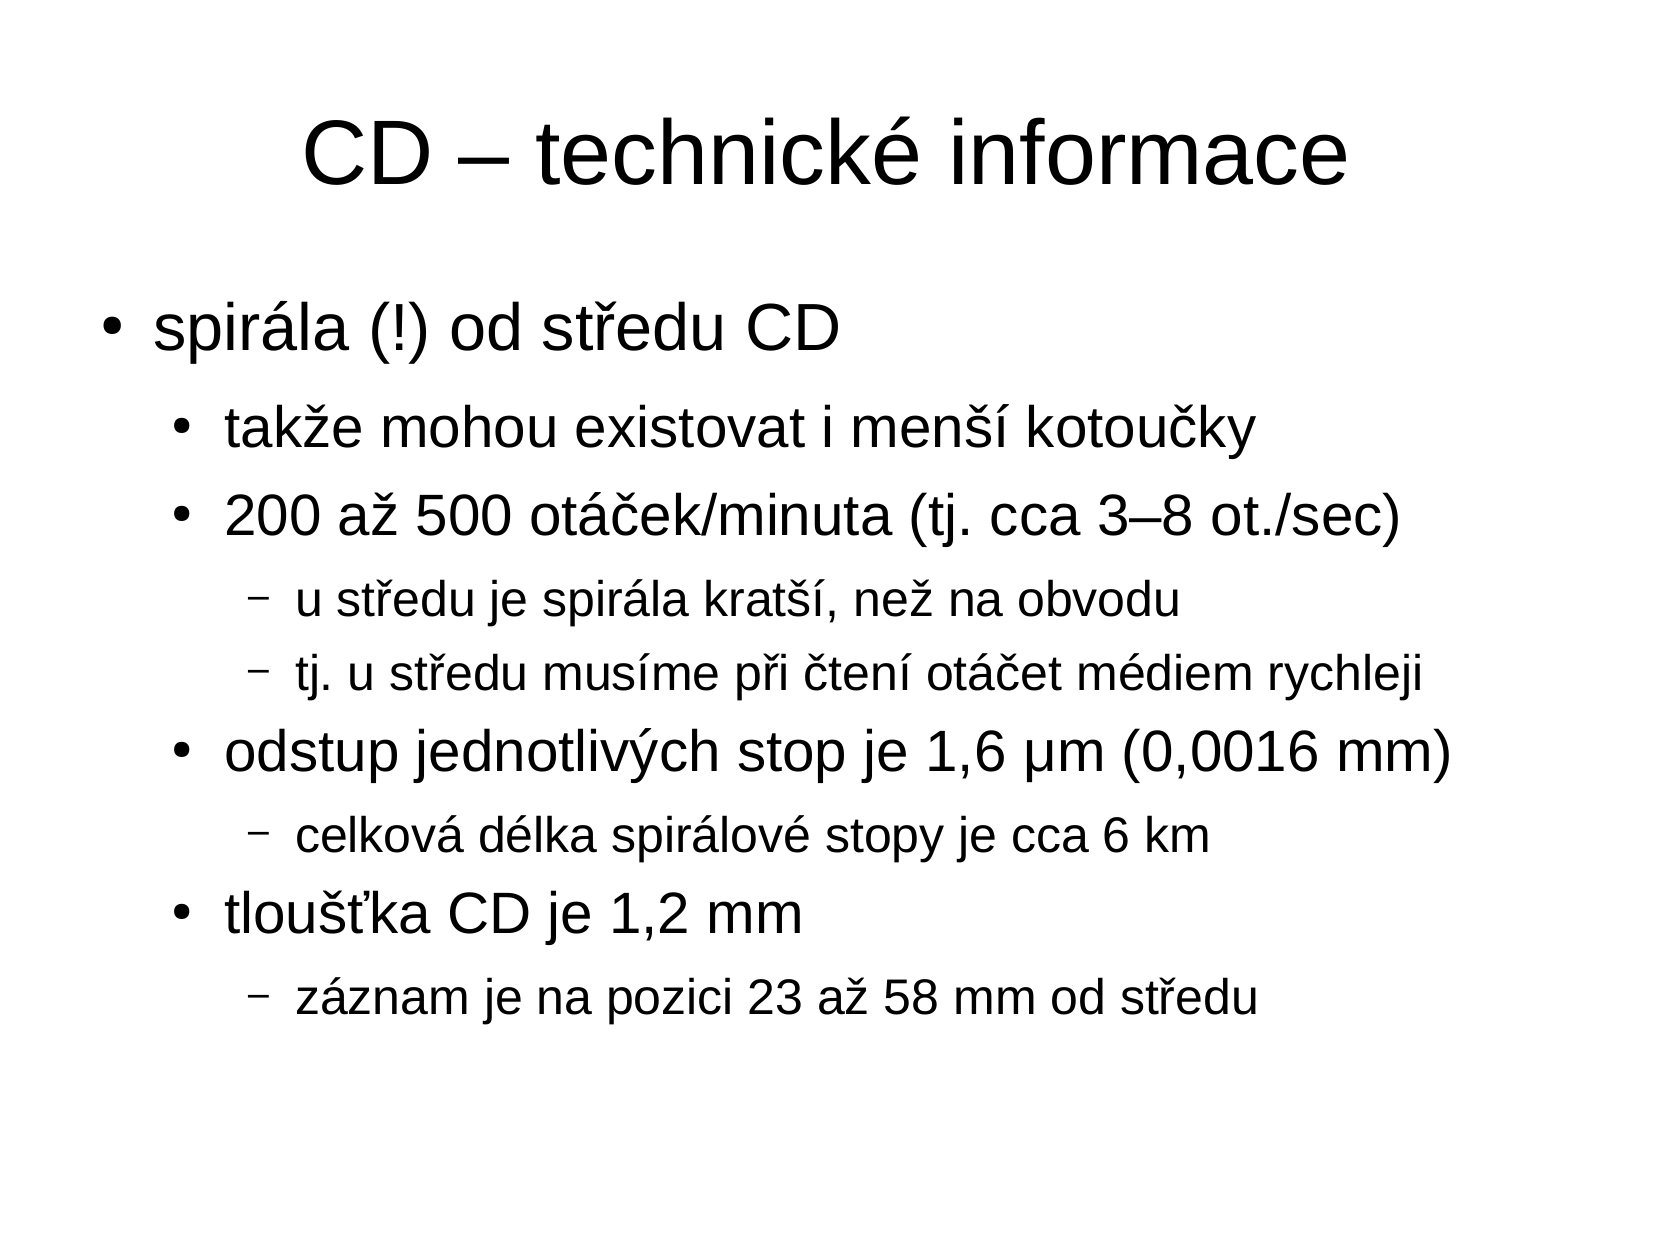

# CD – technické informace
spirála (!) od středu CD
takže mohou existovat i menší kotoučky
200 až 500 otáček/minuta (tj. cca 3–8 ot./sec)
u středu je spirála kratší, než na obvodu
tj. u středu musíme při čtení otáčet médiem rychleji
odstup jednotlivých stop je 1,6 μm (0,0016 mm)
celková délka spirálové stopy je cca 6 km
tloušťka CD je 1,2 mm
záznam je na pozici 23 až 58 mm od středu